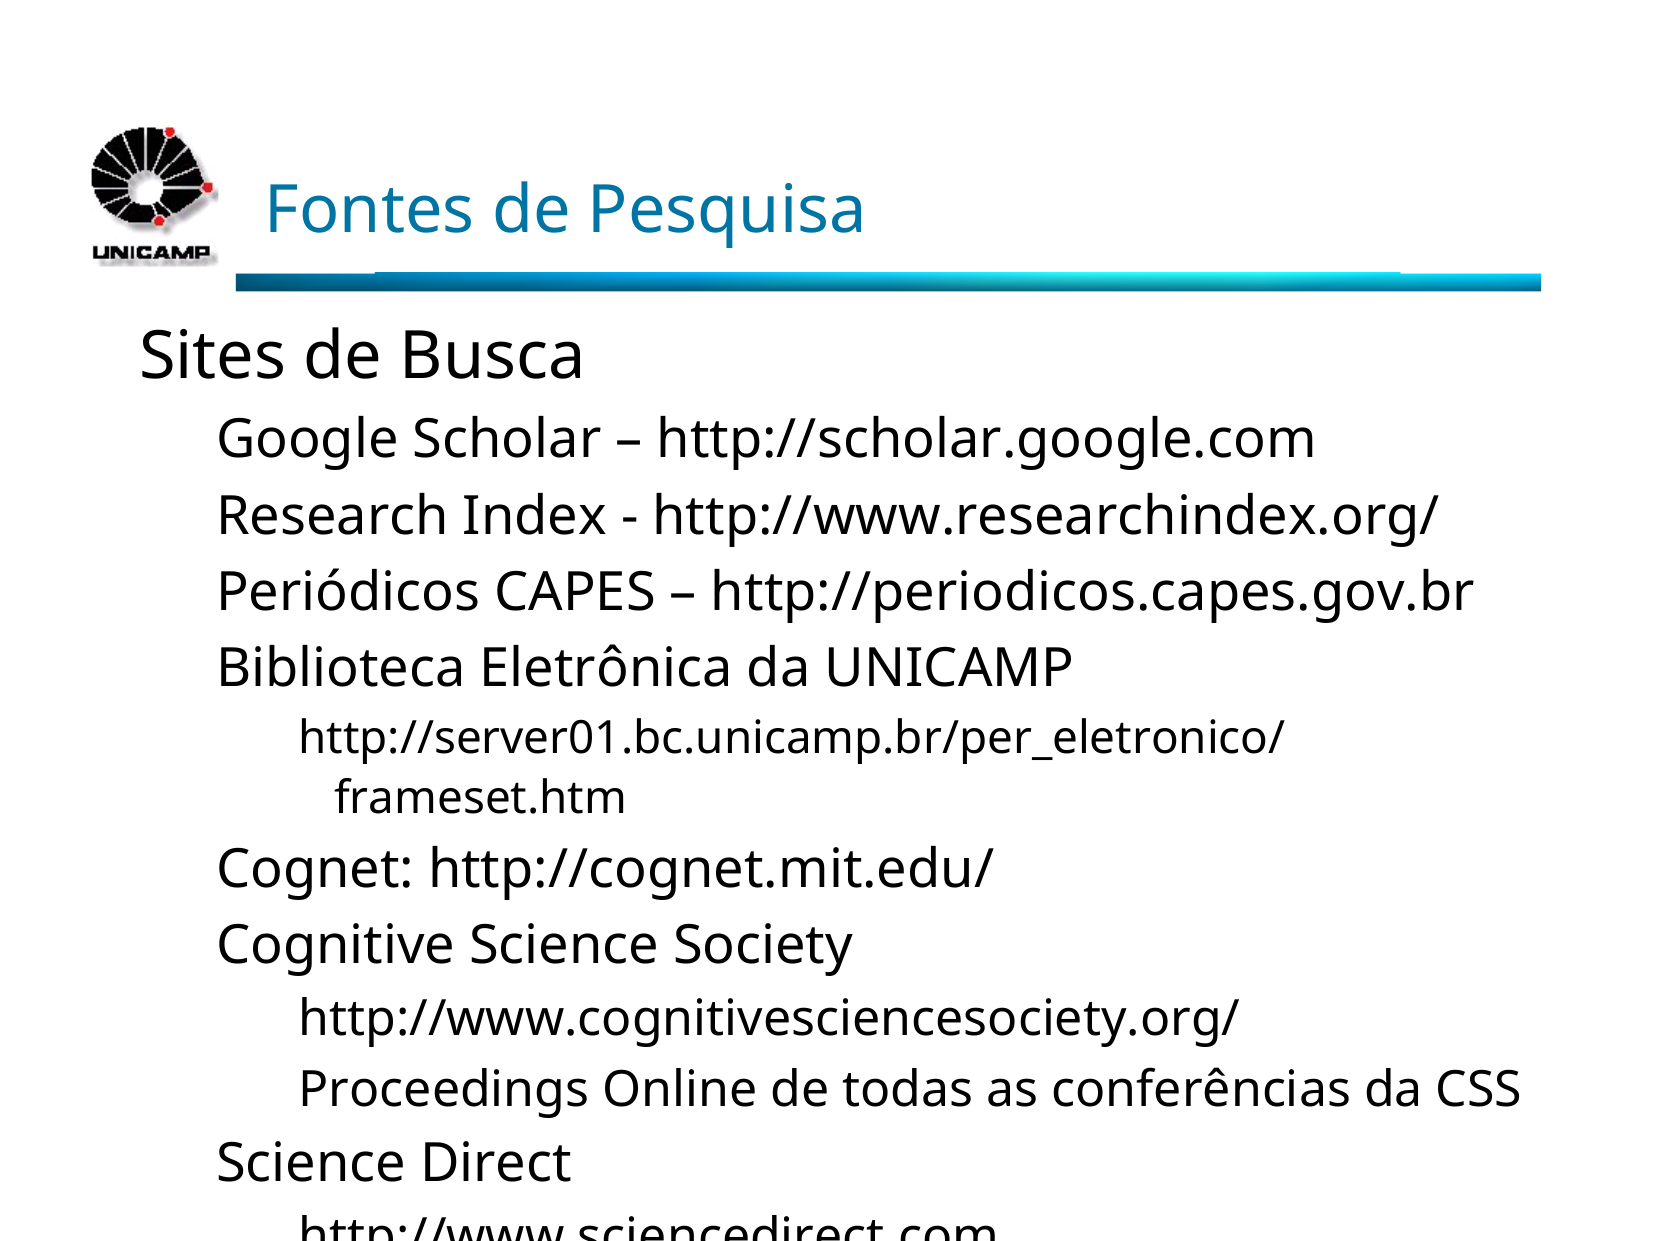

# Fontes de Pesquisa
Sites de Busca
Google Scholar – http://scholar.google.com
Research Index - http://www.researchindex.org/
Periódicos CAPES – http://periodicos.capes.gov.br
Biblioteca Eletrônica da UNICAMP
http://server01.bc.unicamp.br/per_eletronico/frameset.htm
Cognet: http://cognet.mit.edu/
Cognitive Science Society
http://www.cognitivesciencesociety.org/
Proceedings Online de todas as conferências da CSS
Science Direct
http://www.sciencedirect.com